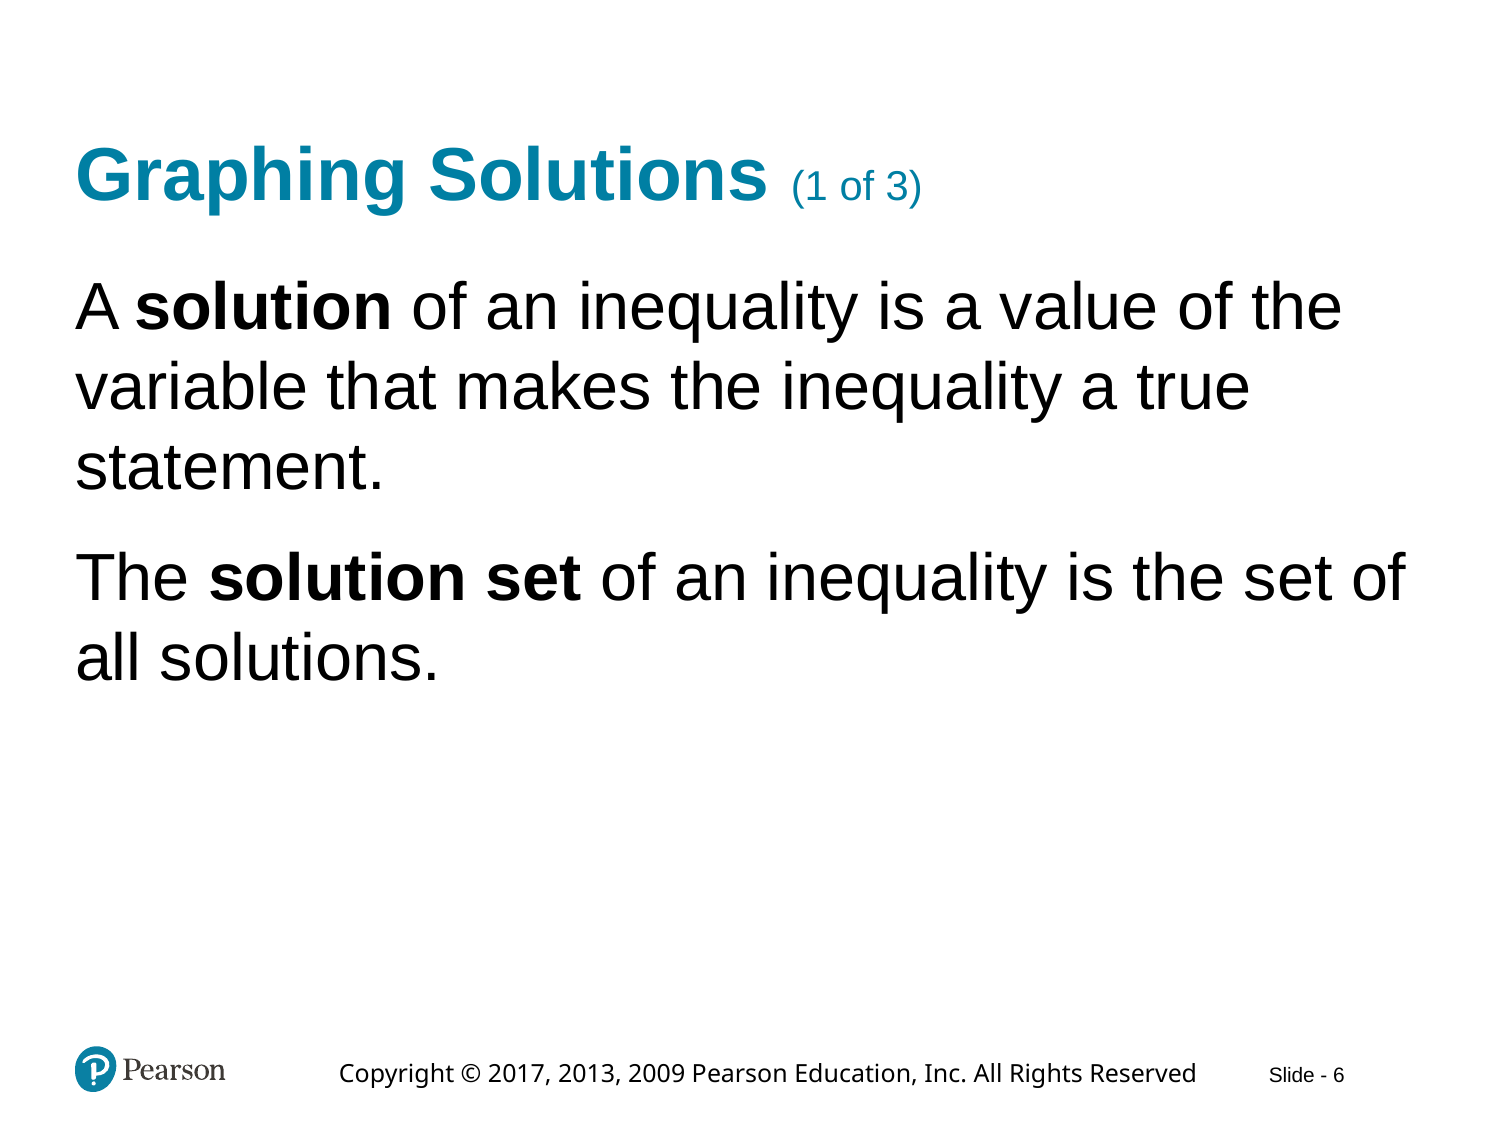

# Graphing Solutions (1 of 3)
A solution of an inequality is a value of the variable that makes the inequality a true statement.
The solution set of an inequality is the set of all solutions.